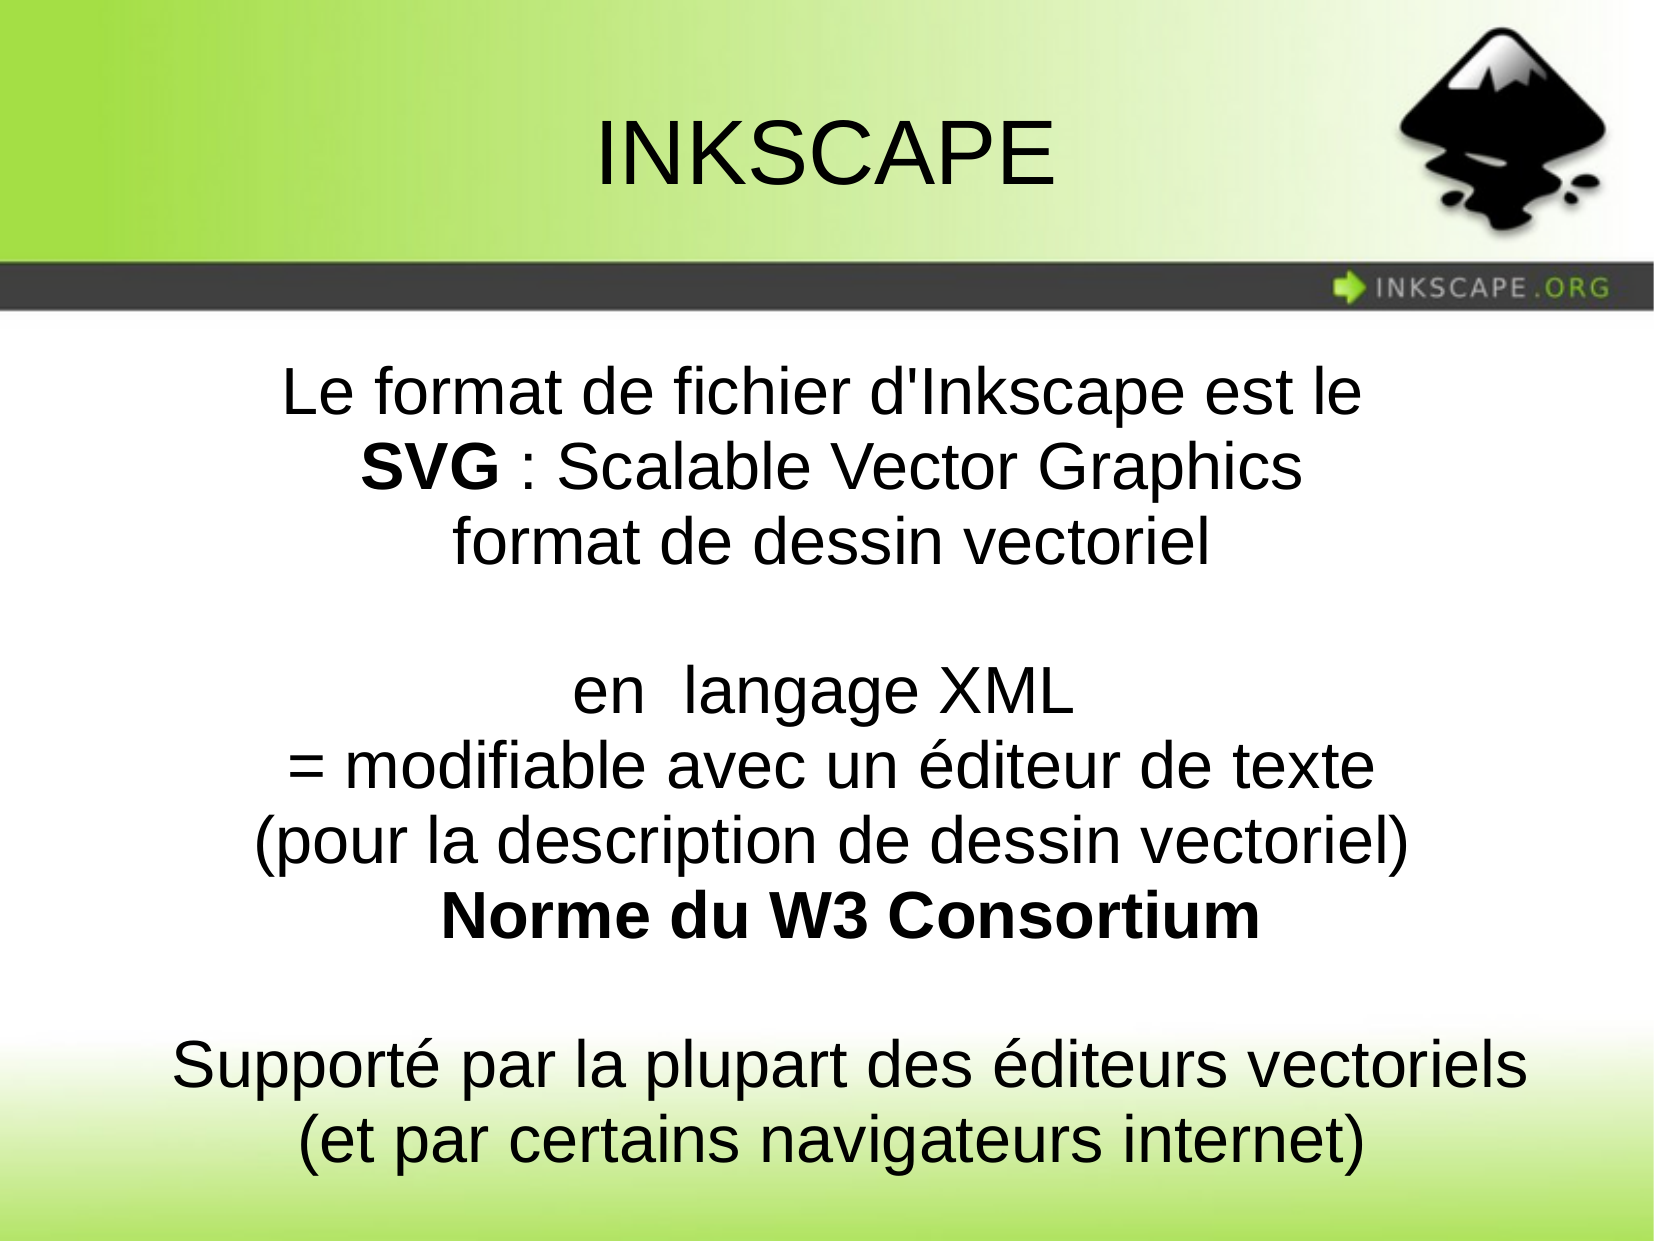

# INKSCAPE
Le format de fichier d'Inkscape est le
SVG : Scalable Vector Graphics
format de dessin vectoriel
en langage XML
= modifiable avec un éditeur de texte
(pour la description de dessin vectoriel)
 Norme du W3 Consortium
 Supporté par la plupart des éditeurs vectoriels
(et par certains navigateurs internet)